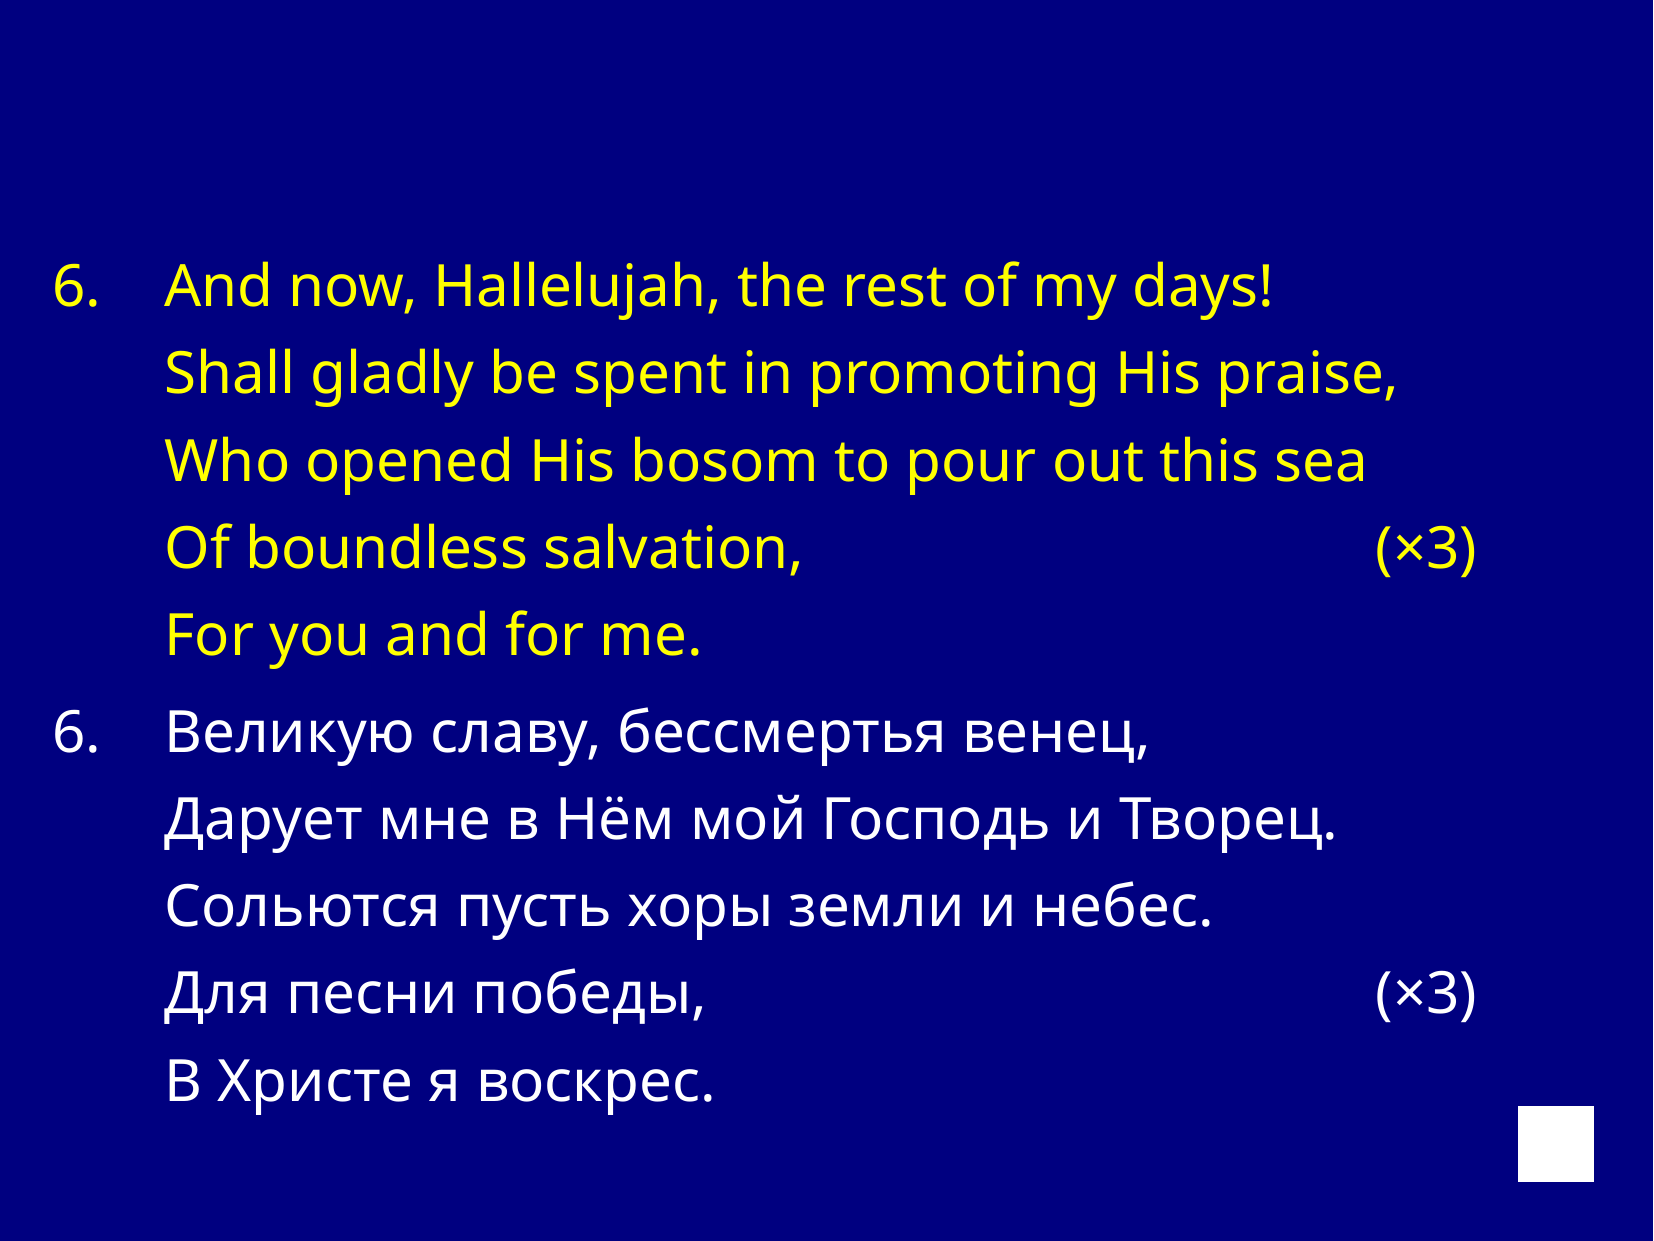

6.	And now, Hallelujah, the rest of my days!
	Shall gladly be spent in promoting His praise,
	Who opened His bosom to pour out this sea
	Of boundless salvation,	(×3)
	For you and for me.
6.	Великую славу, бессмертья венец,
	Дарует мне в Нём мой Господь и Творец.
	Сольются пусть хоры земли и небес.
	Для песни победы,	(×3)
	В Христе я воскрес.